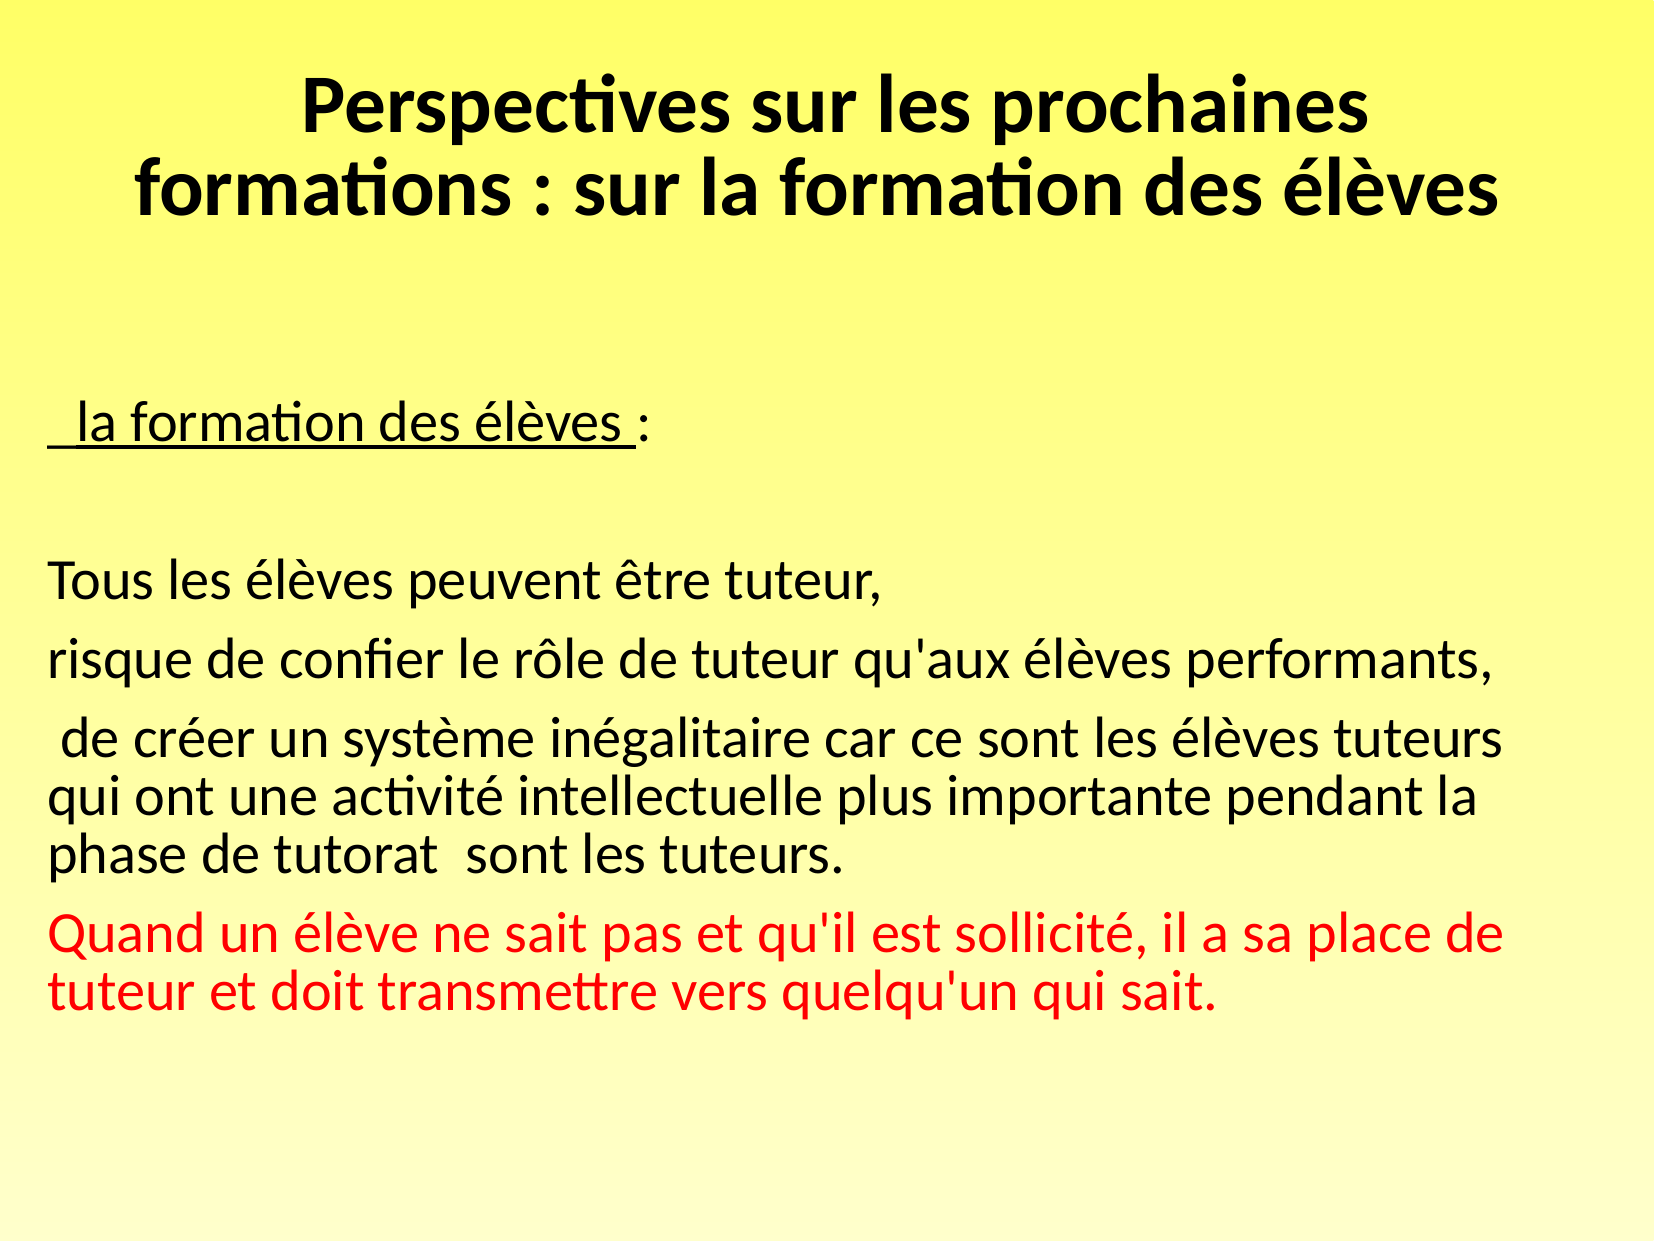

# Perspectives sur les prochaines formations : sur la formation des élèves
_la formation des élèves :
Tous les élèves peuvent être tuteur,
risque de confier le rôle de tuteur qu'aux élèves performants,
 de créer un système inégalitaire car ce sont les élèves tuteurs qui ont une activité intellectuelle plus importante pendant la phase de tutorat sont les tuteurs.
Quand un élève ne sait pas et qu'il est sollicité, il a sa place de tuteur et doit transmettre vers quelqu'un qui sait.